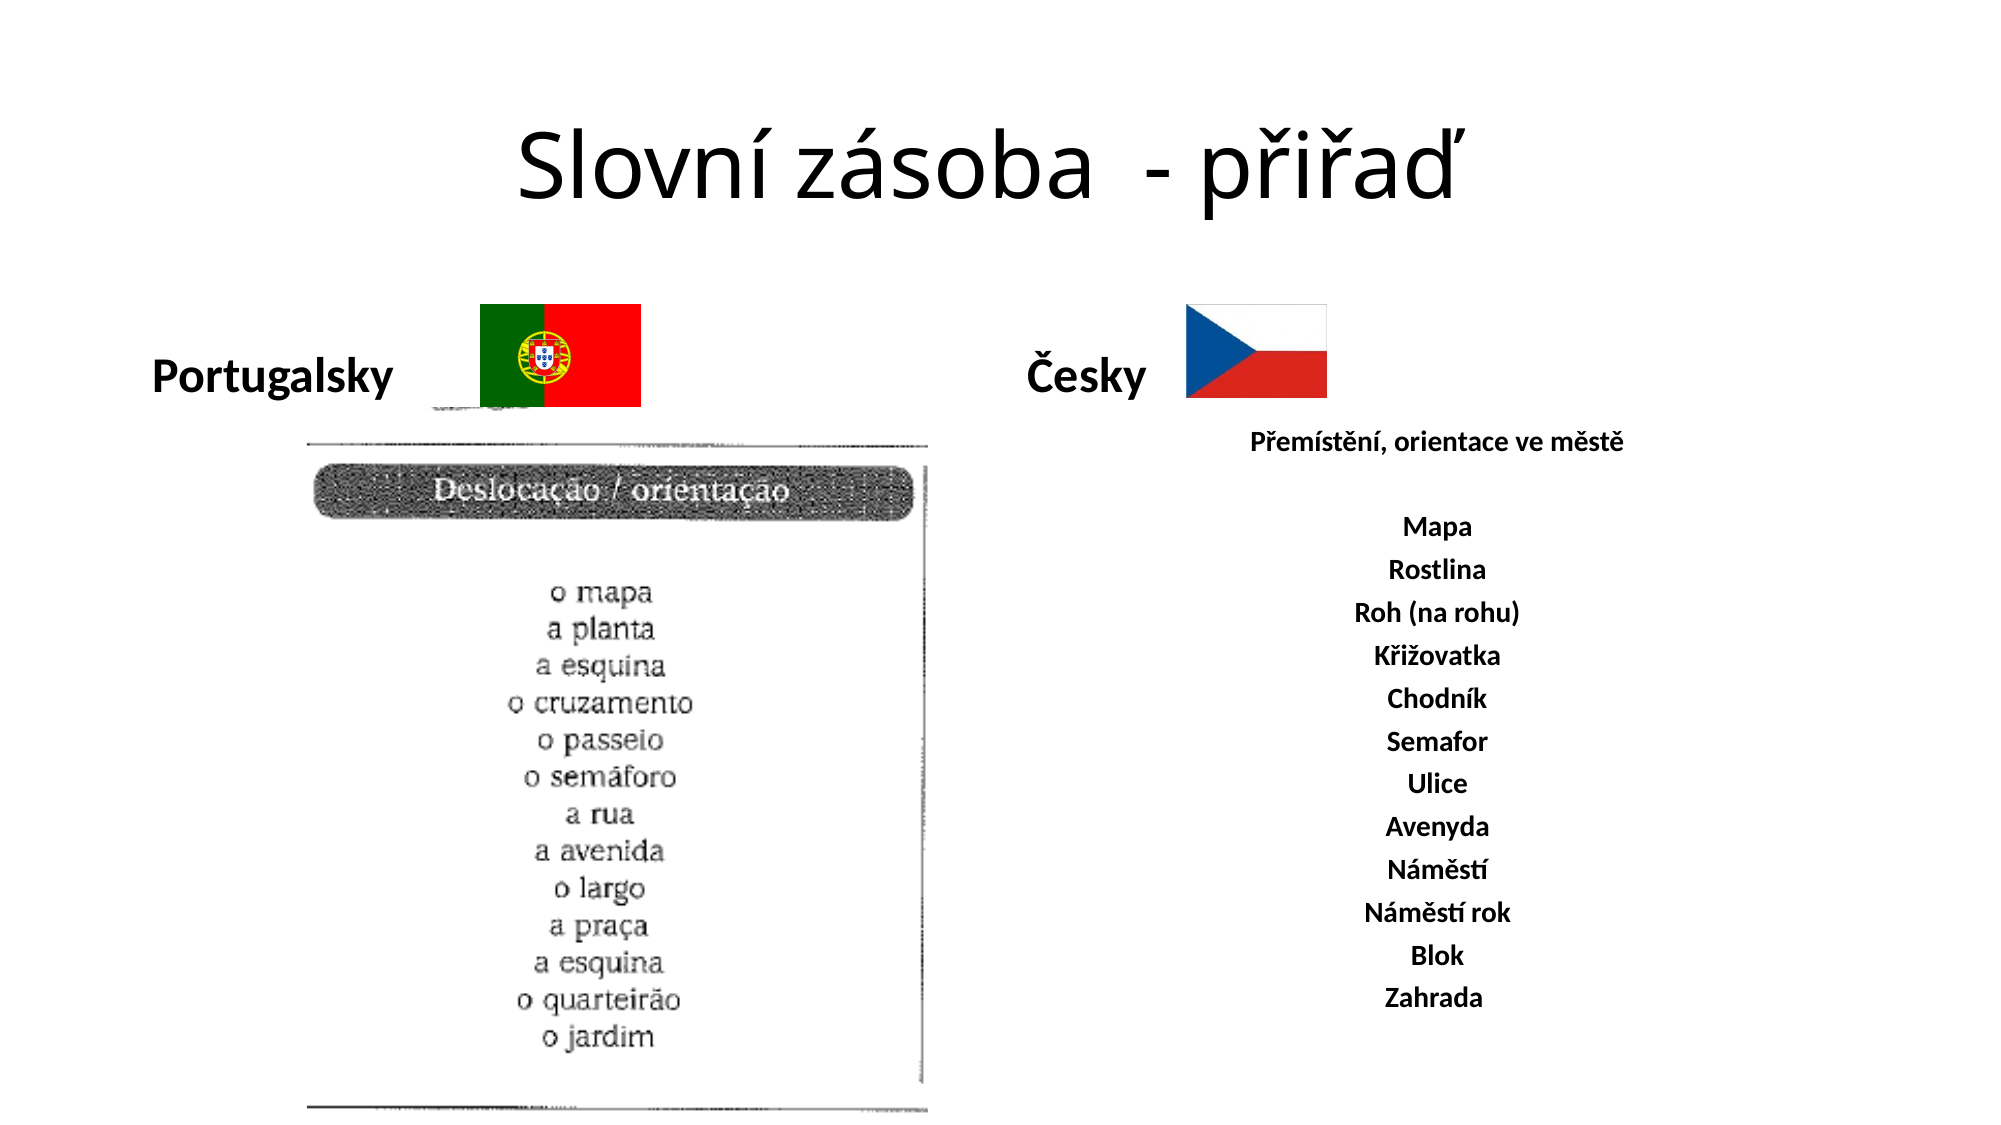

# Slovní zásoba - přiřaď
Portugalsky
Česky
Přemístění, orientace ve městě
Mapa
Rostlina
Roh (na rohu)
Křižovatka
Chodník
Semafor
Ulice
Avenyda
Náměstí
Náměstí rok
Blok
Zahrada